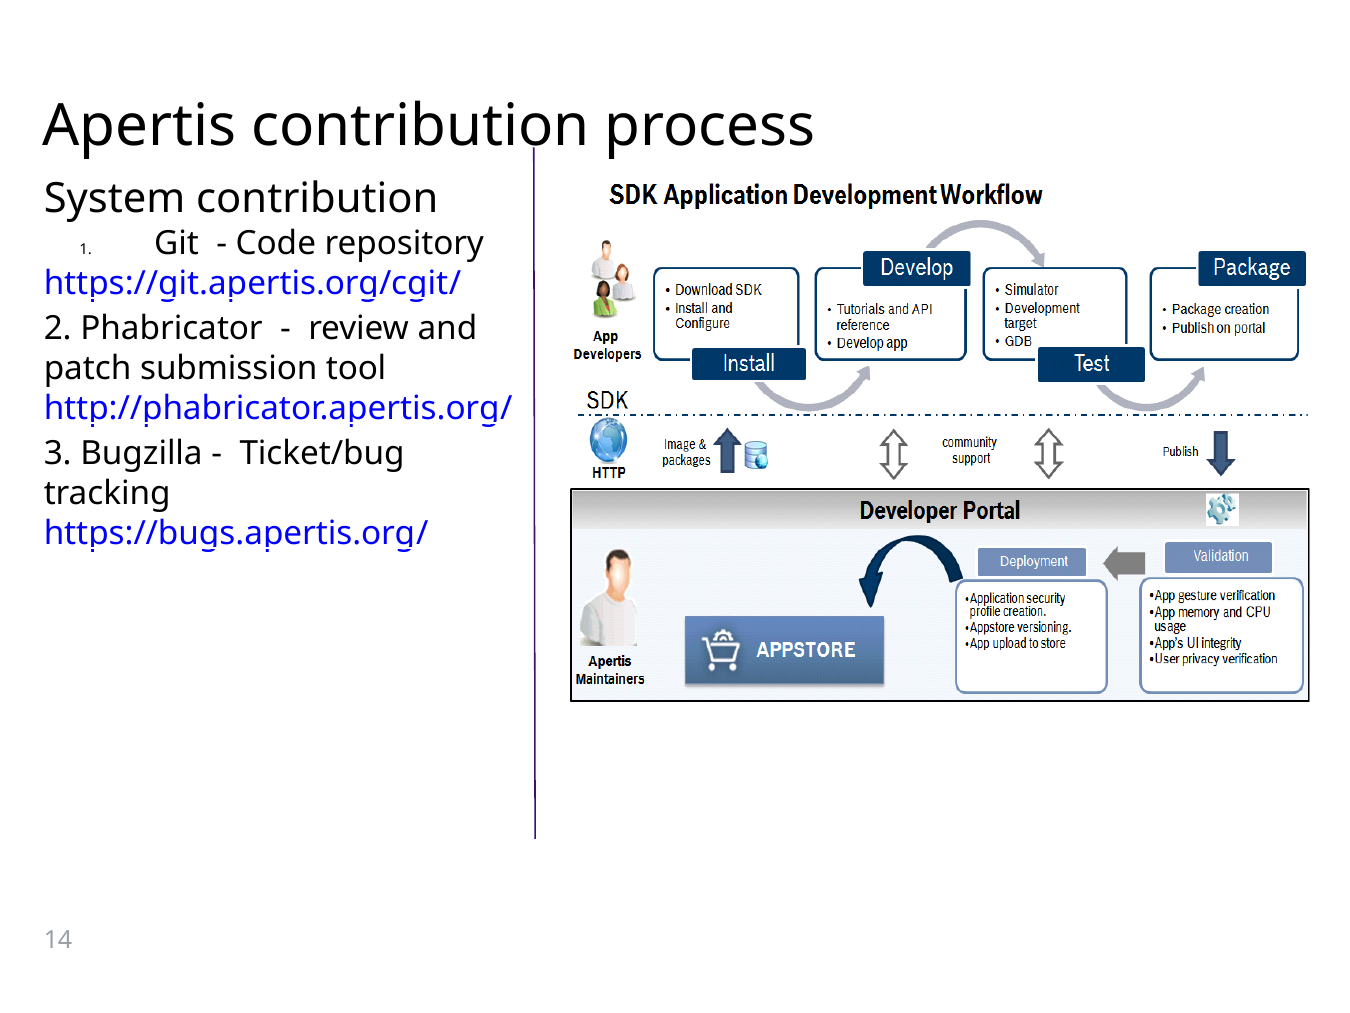

Apertis contribution process
System contribution
Git - Code repository
https://git.apertis.org/cgit/
2. Phabricator - review and patch submission tool
http://phabricator.apertis.org/
3. Bugzilla - Ticket/bug tracking
https://bugs.apertis.org/
APPSTORE
14